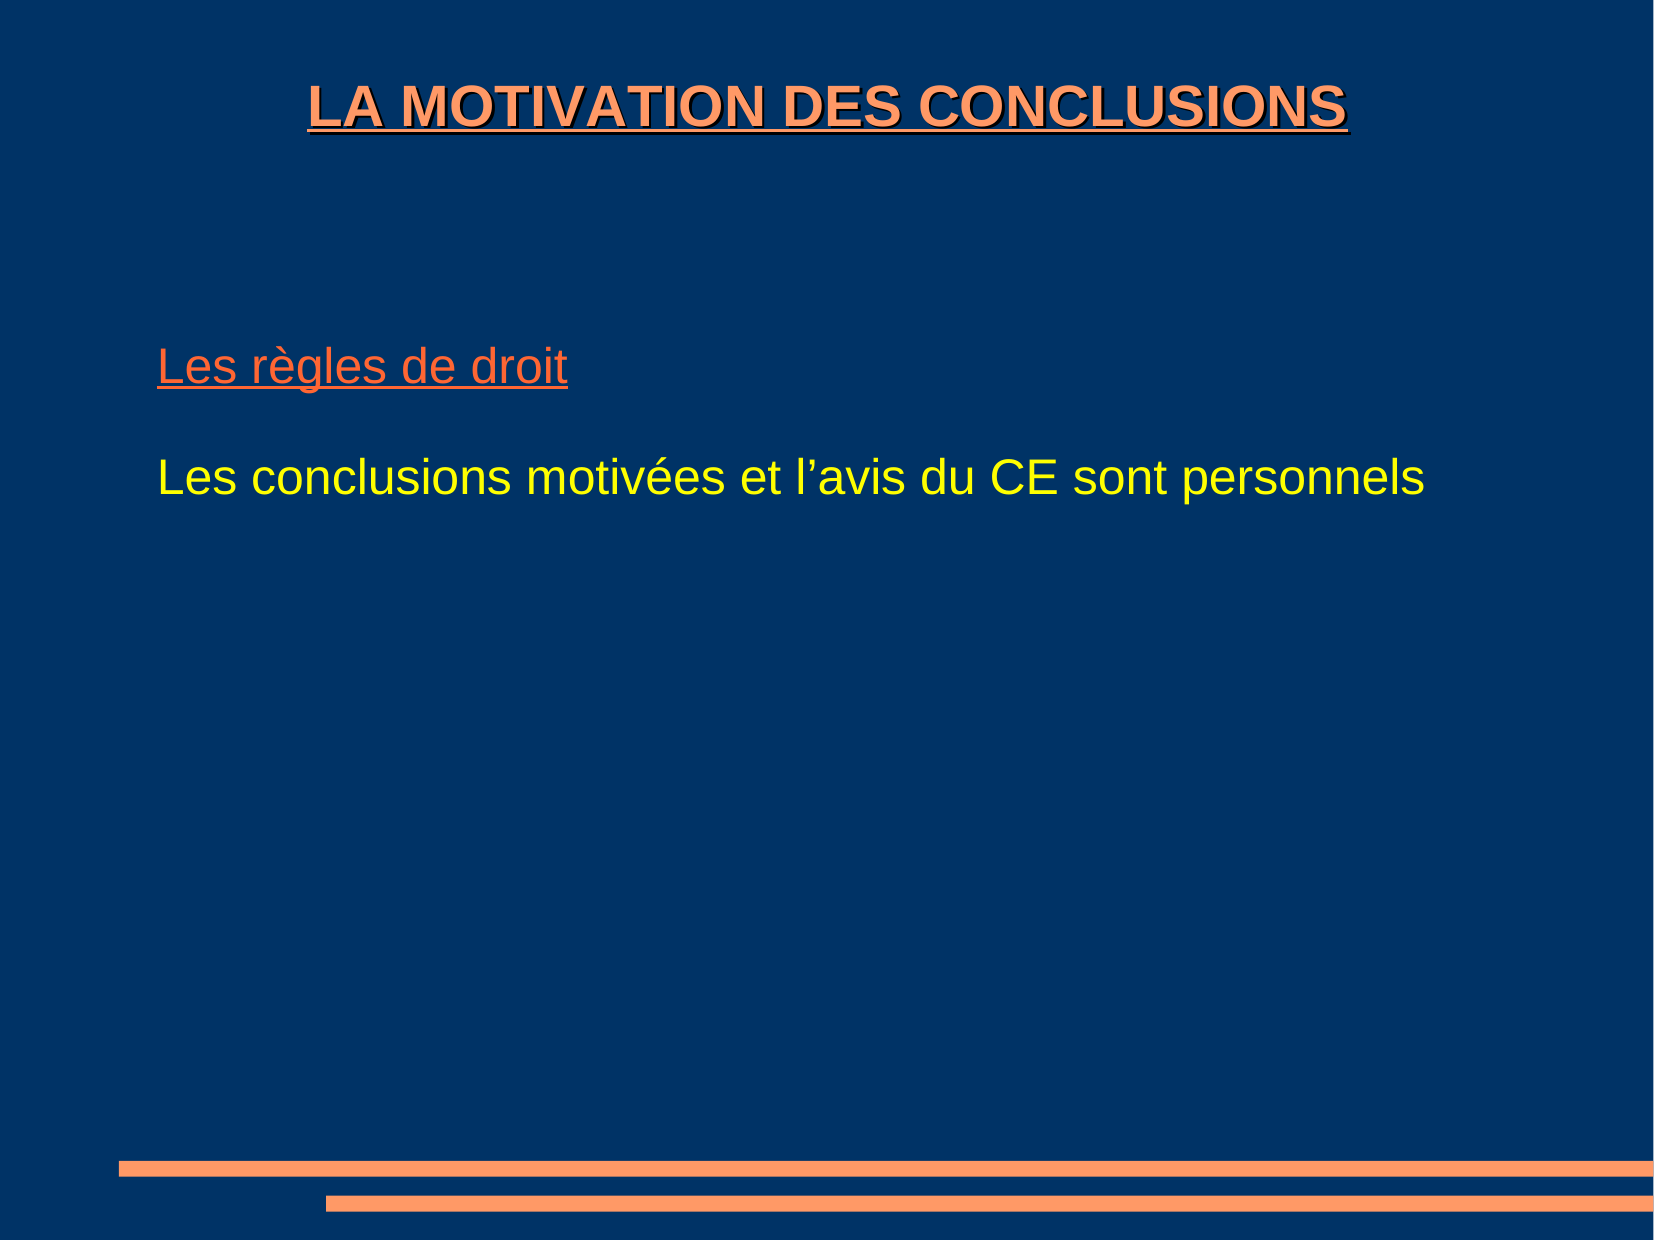

# LA MOTIVATION DES CONCLUSIONS
Les règles de droit
Les conclusions motivées et l’avis du CE sont personnels